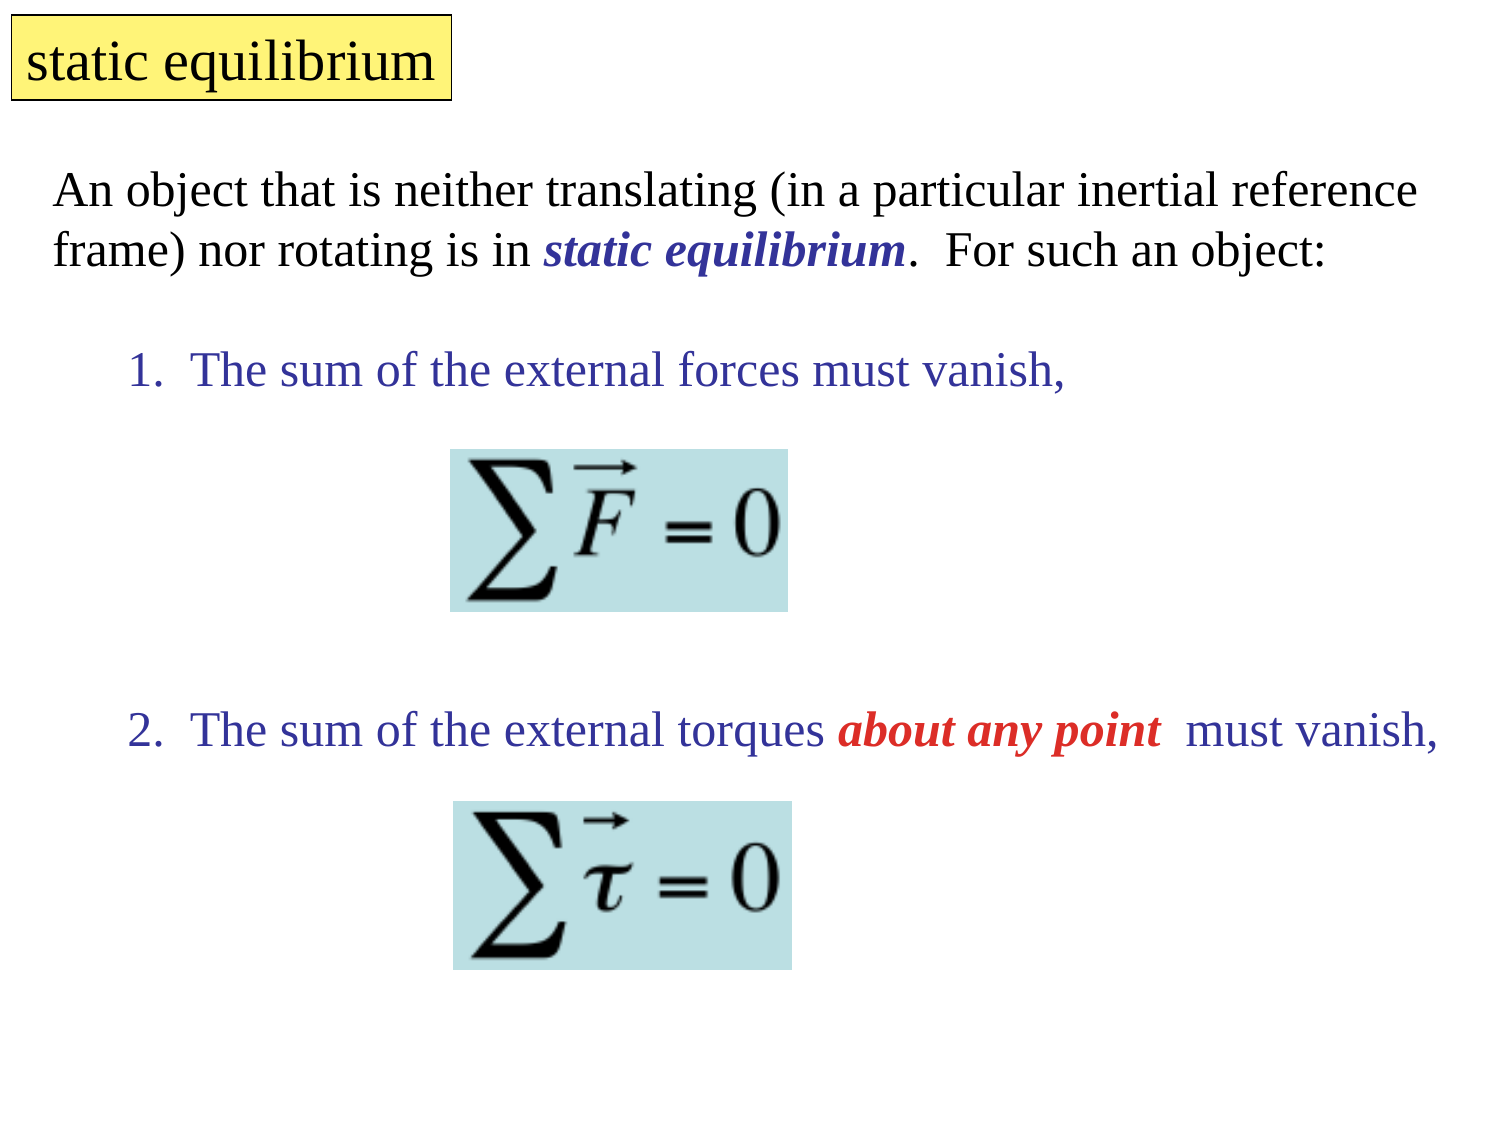

static equilibrium
An object that is neither translating (in a particular inertial reference
frame) nor rotating is in static equilibrium. For such an object:
1. The sum of the external forces must vanish,
2. The sum of the external torques about any point must vanish,